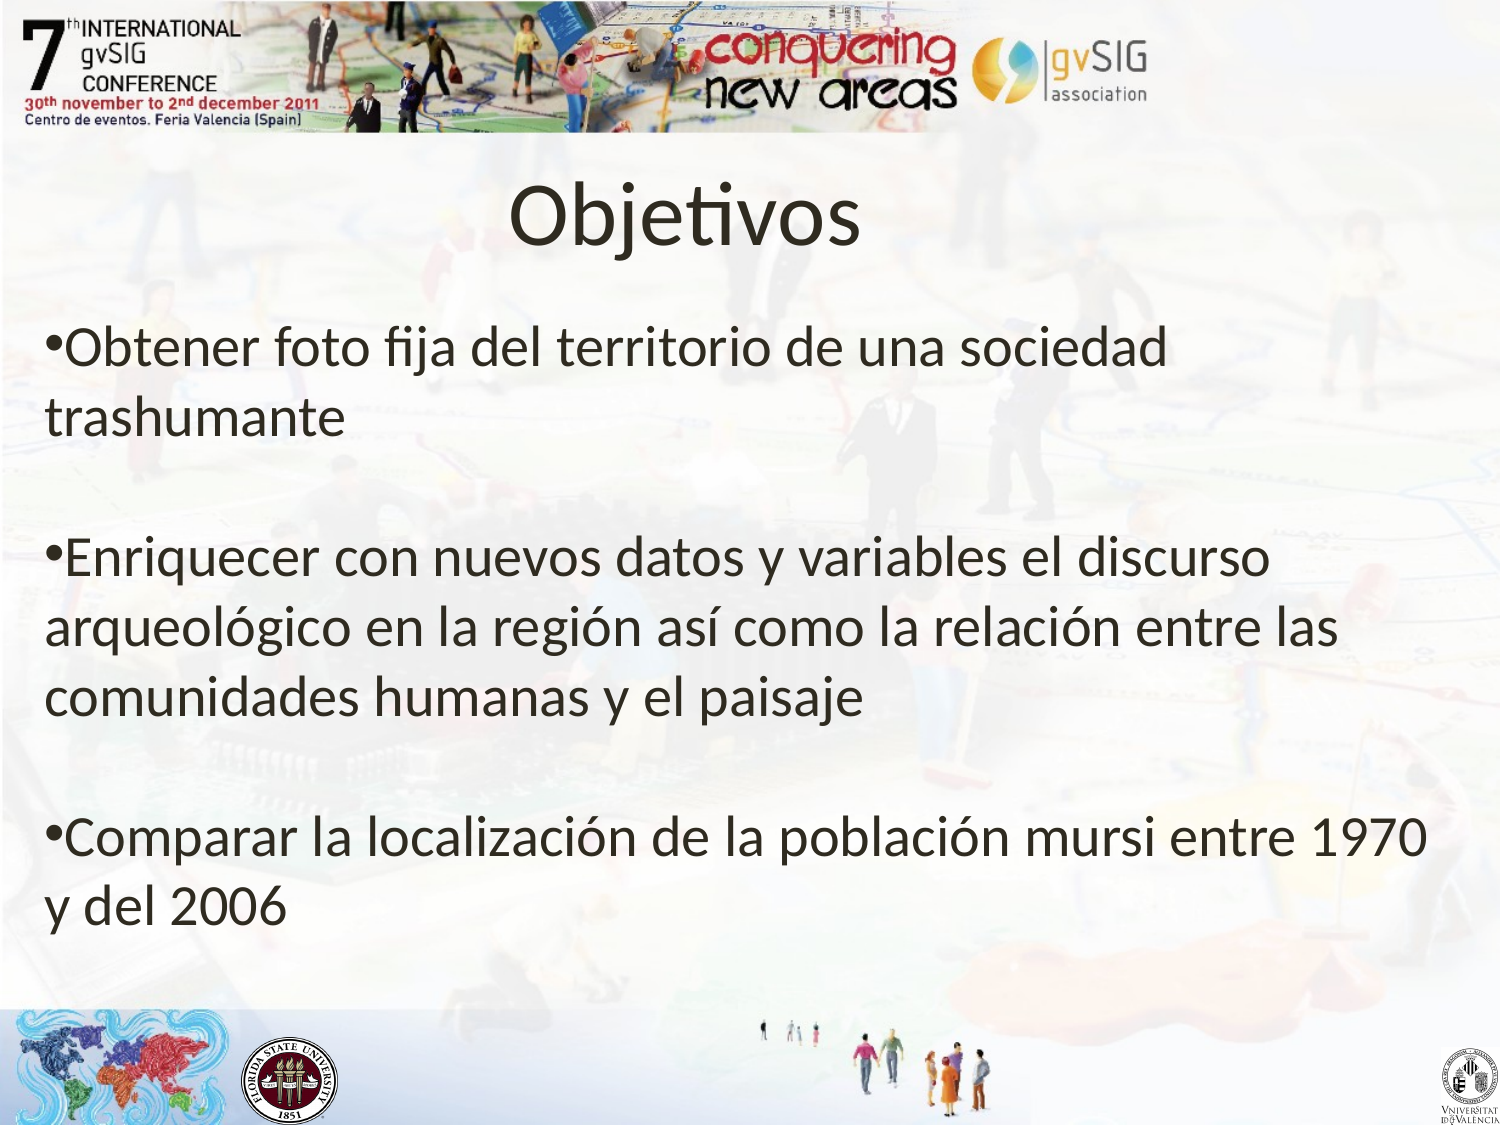

# Objetivos
Obtener foto fija del territorio de una sociedad trashumante
Enriquecer con nuevos datos y variables el discurso arqueológico en la región así como la relación entre las comunidades humanas y el paisaje
Comparar la localización de la población mursi entre 1970 y del 2006